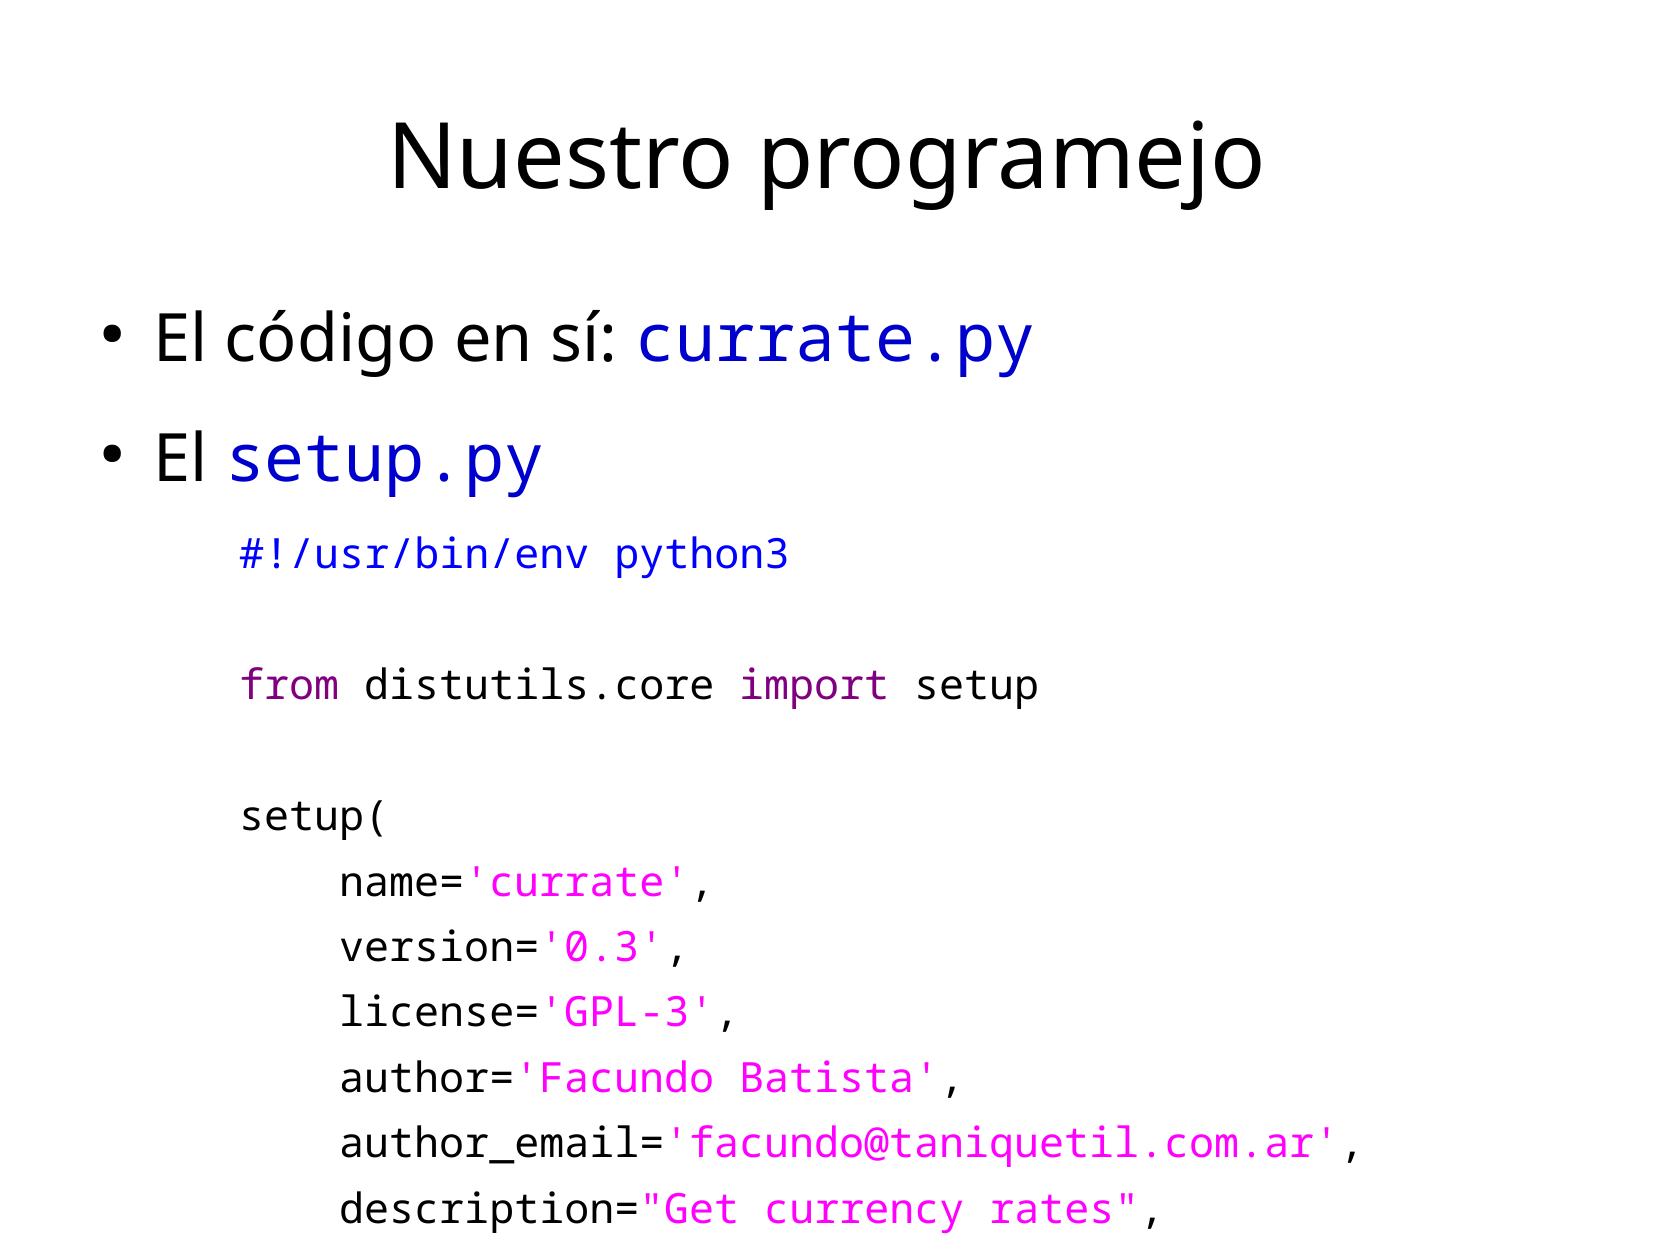

# Nuestro programejo
El código en sí: currate.py
El setup.py
#!/usr/bin/env python3
from distutils.core import setup
setup(
 name='currate',
 version='0.3',
 license='GPL-3',
 author='Facundo Batista',
 author_email='facundo@taniquetil.com.ar',
 description="Get currency rates",
 long_description="Show the exchange rate from two currencies",
 scripts=["currate.py"],
)